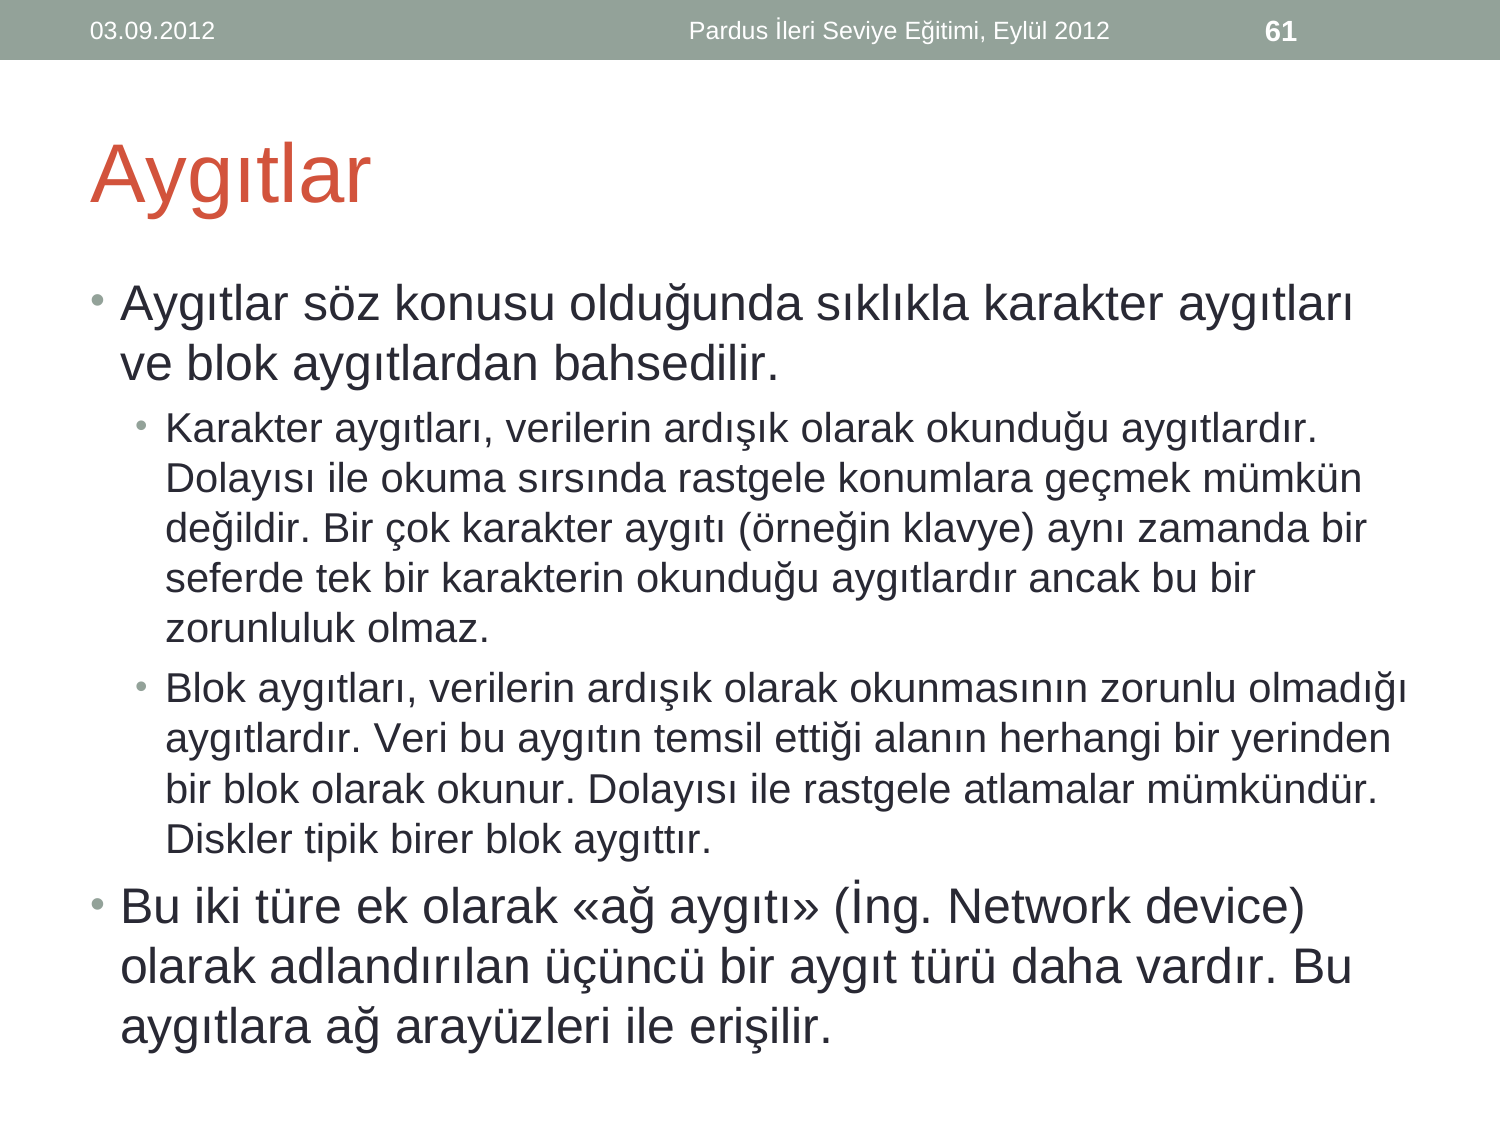

03.09.2012
Pardus İleri Seviye Eğitimi, Eylül 2012
# Aygıtlar
Aygıtlar söz konusu olduğunda sıklıkla karakter aygıtları ve blok aygıtlardan bahsedilir.
Karakter aygıtları, verilerin ardışık olarak okunduğu aygıtlardır. Dolayısı ile okuma sırsında rastgele konumlara geçmek mümkün değildir. Bir çok karakter aygıtı (örneğin klavye) aynı zamanda bir seferde tek bir karakterin okunduğu aygıtlardır ancak bu bir zorunluluk olmaz.
Blok aygıtları, verilerin ardışık olarak okunmasının zorunlu olmadığı aygıtlardır. Veri bu aygıtın temsil ettiği alanın herhangi bir yerinden bir blok olarak okunur. Dolayısı ile rastgele atlamalar mümkündür. Diskler tipik birer blok aygıttır.
Bu iki türe ek olarak «ağ aygıtı» (İng. Network device) olarak adlandırılan üçüncü bir aygıt türü daha vardır. Bu aygıtlara ağ arayüzleri ile erişilir.